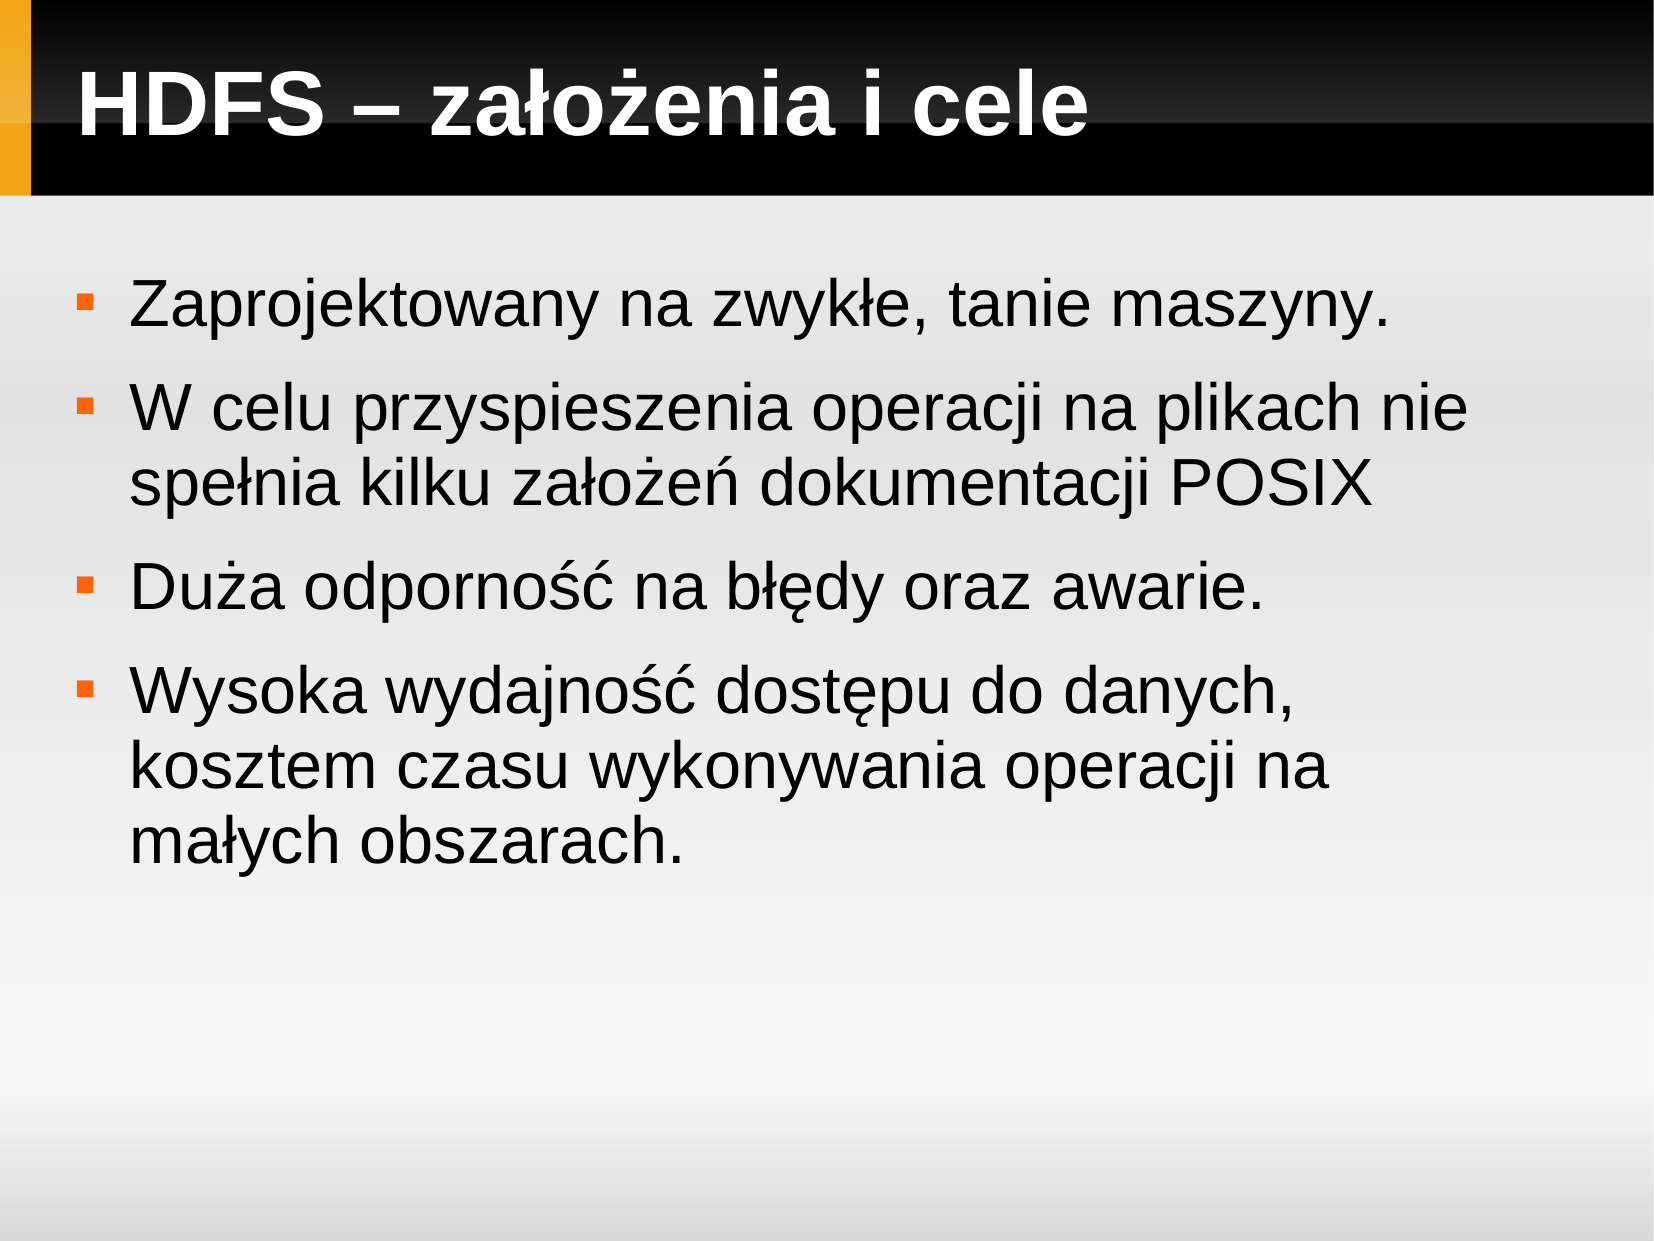

# HDFS – założenia i cele
Zaprojektowany na zwykłe, tanie maszyny.
W celu przyspieszenia operacji na plikach nie spełnia kilku założeń dokumentacji POSIX
Duża odporność na błędy oraz awarie.
Wysoka wydajność dostępu do danych, kosztem czasu wykonywania operacji na małych obszarach.